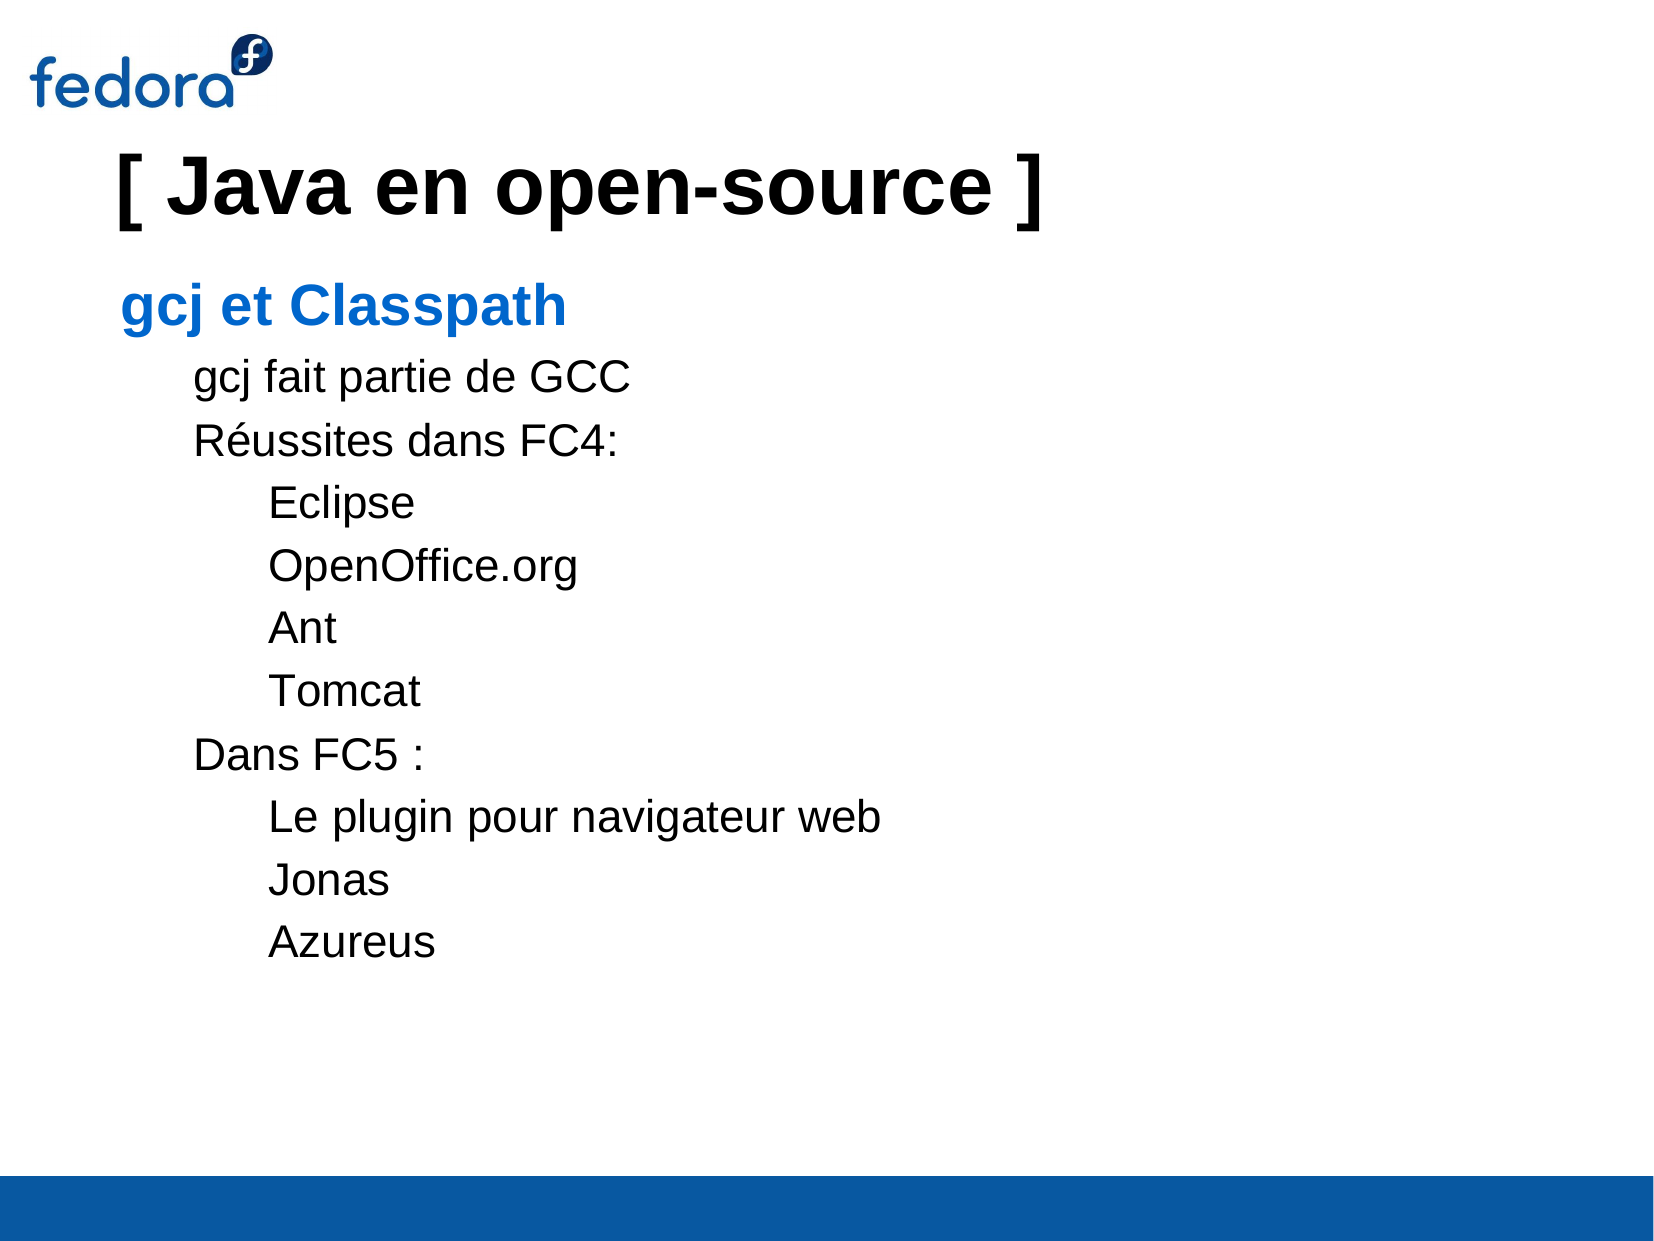

# [ Java en open-source ]
gcj et Classpath
gcj fait partie de GCC
Réussites dans FC4:
Eclipse
OpenOffice.org
Ant
Tomcat
Dans FC5 :
Le plugin pour navigateur web
Jonas
Azureus